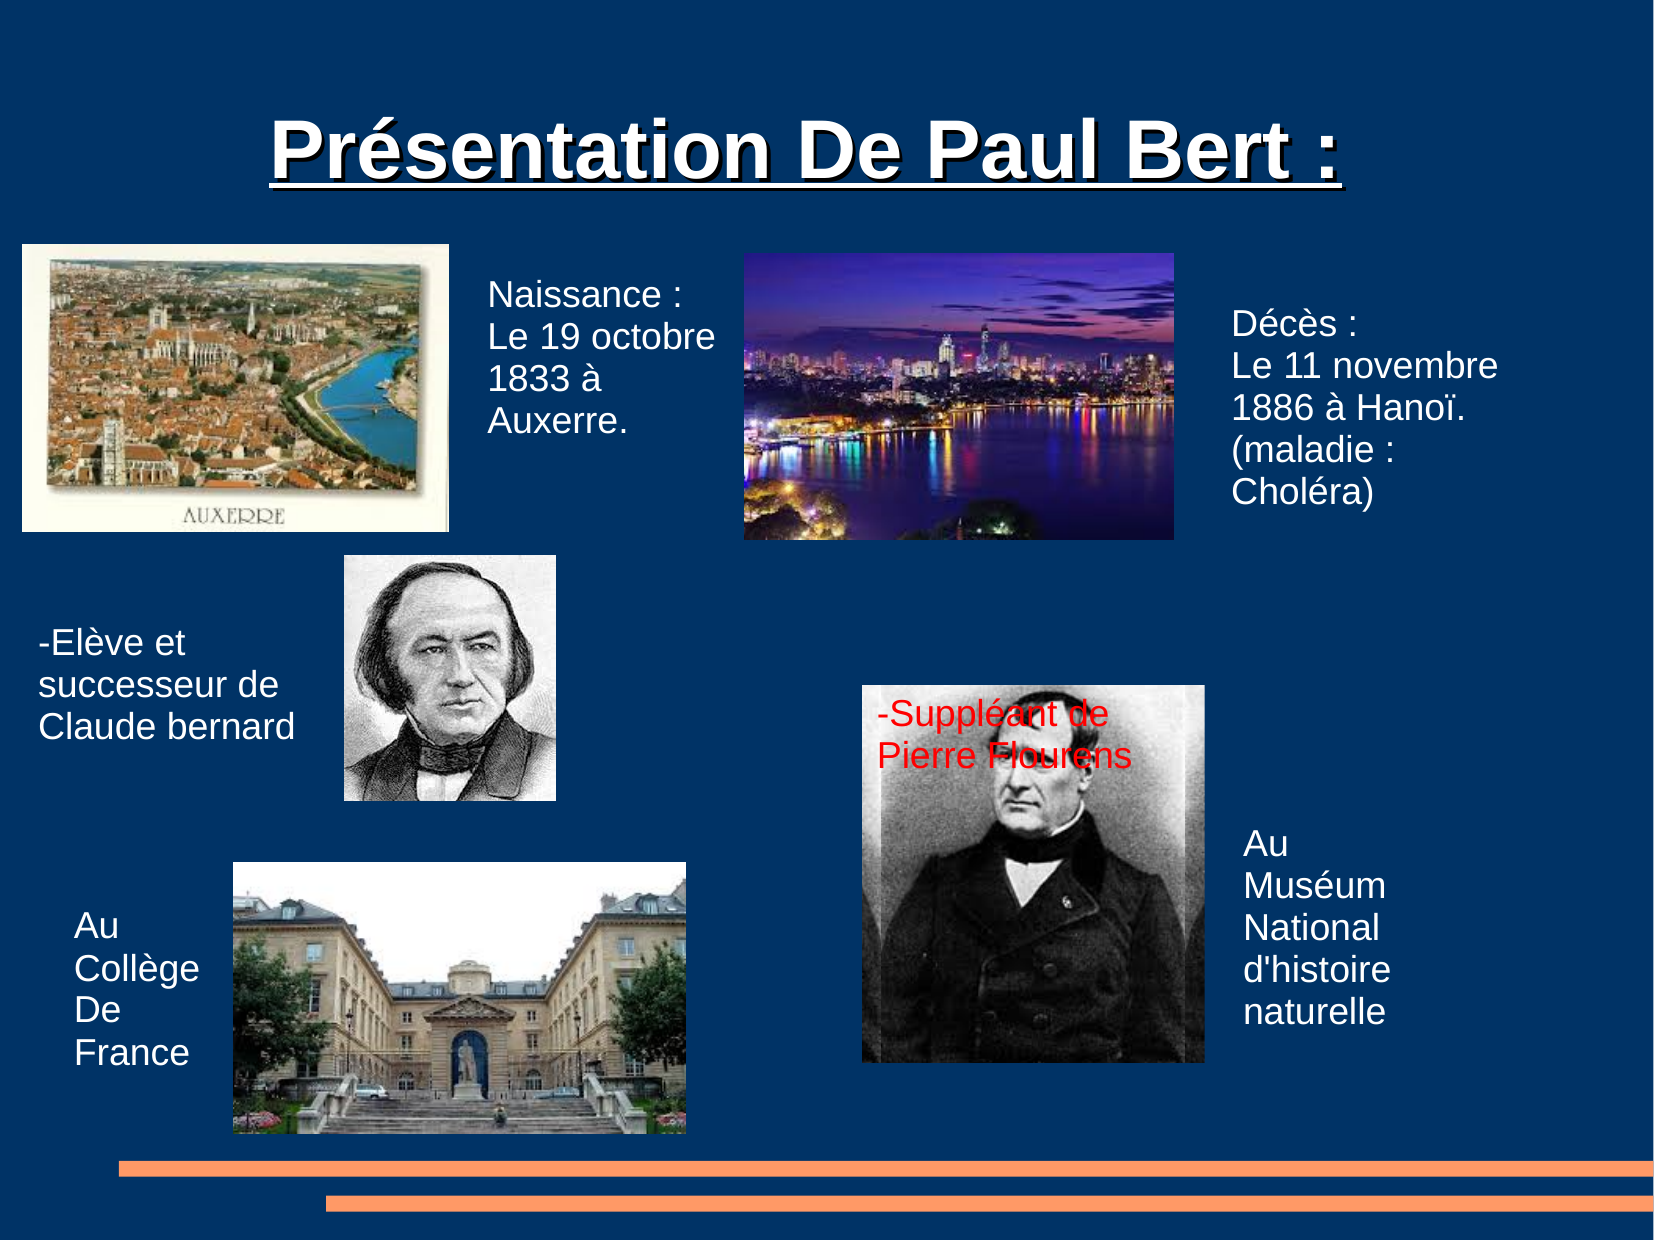

# Présentation De Paul Bert :
Naissance : Le 19 octobre 1833 à Auxerre.
Décès :
Le 11 novembre 1886 à Hanoï. (maladie : Choléra)
-Elève et successeur de Claude bernard
-Suppléant de Pierre Flourens
Au Muséum National d'histoire naturelle
Au Collège De France